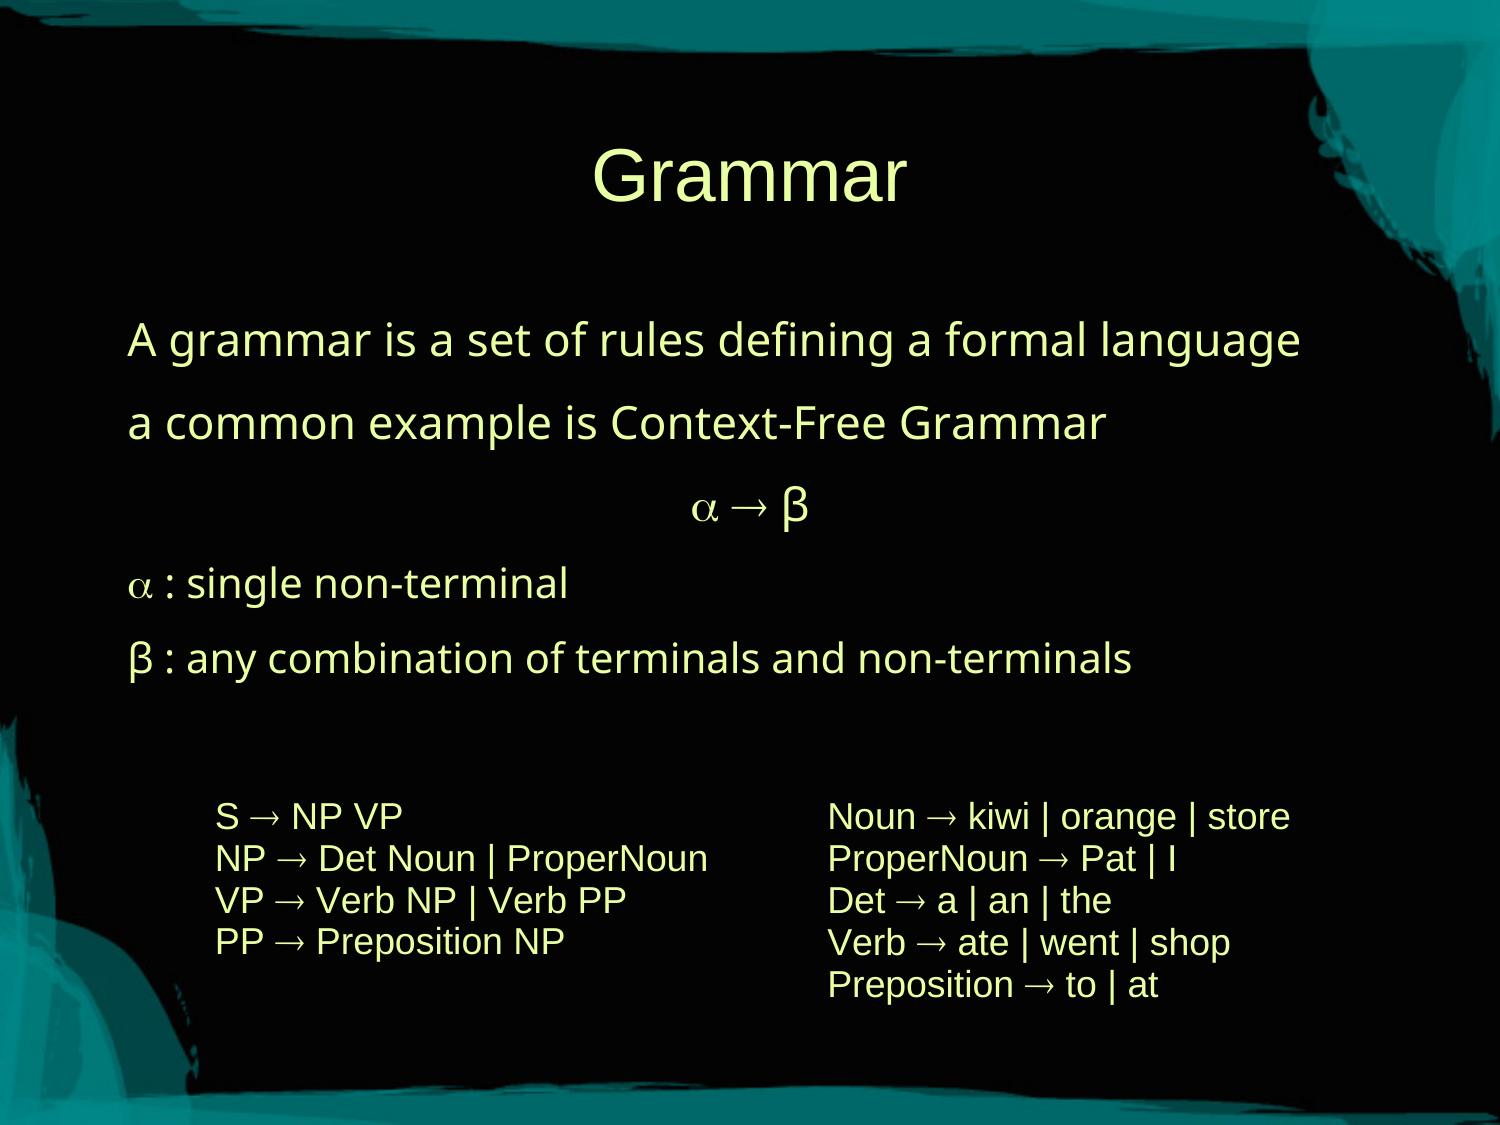

# Grammar
A grammar is a set of rules defining a formal language
a common example is Context-Free Grammar
  β
 : single non-terminal
β : any combination of terminals and non-terminals
S  NP VP
NP  Det Noun | ProperNoun
VP  Verb NP | Verb PP
PP  Preposition NP
Noun  kiwi | orange | store
ProperNoun  Pat | I
Det  a | an | the
Verb  ate | went | shop
Preposition  to | at